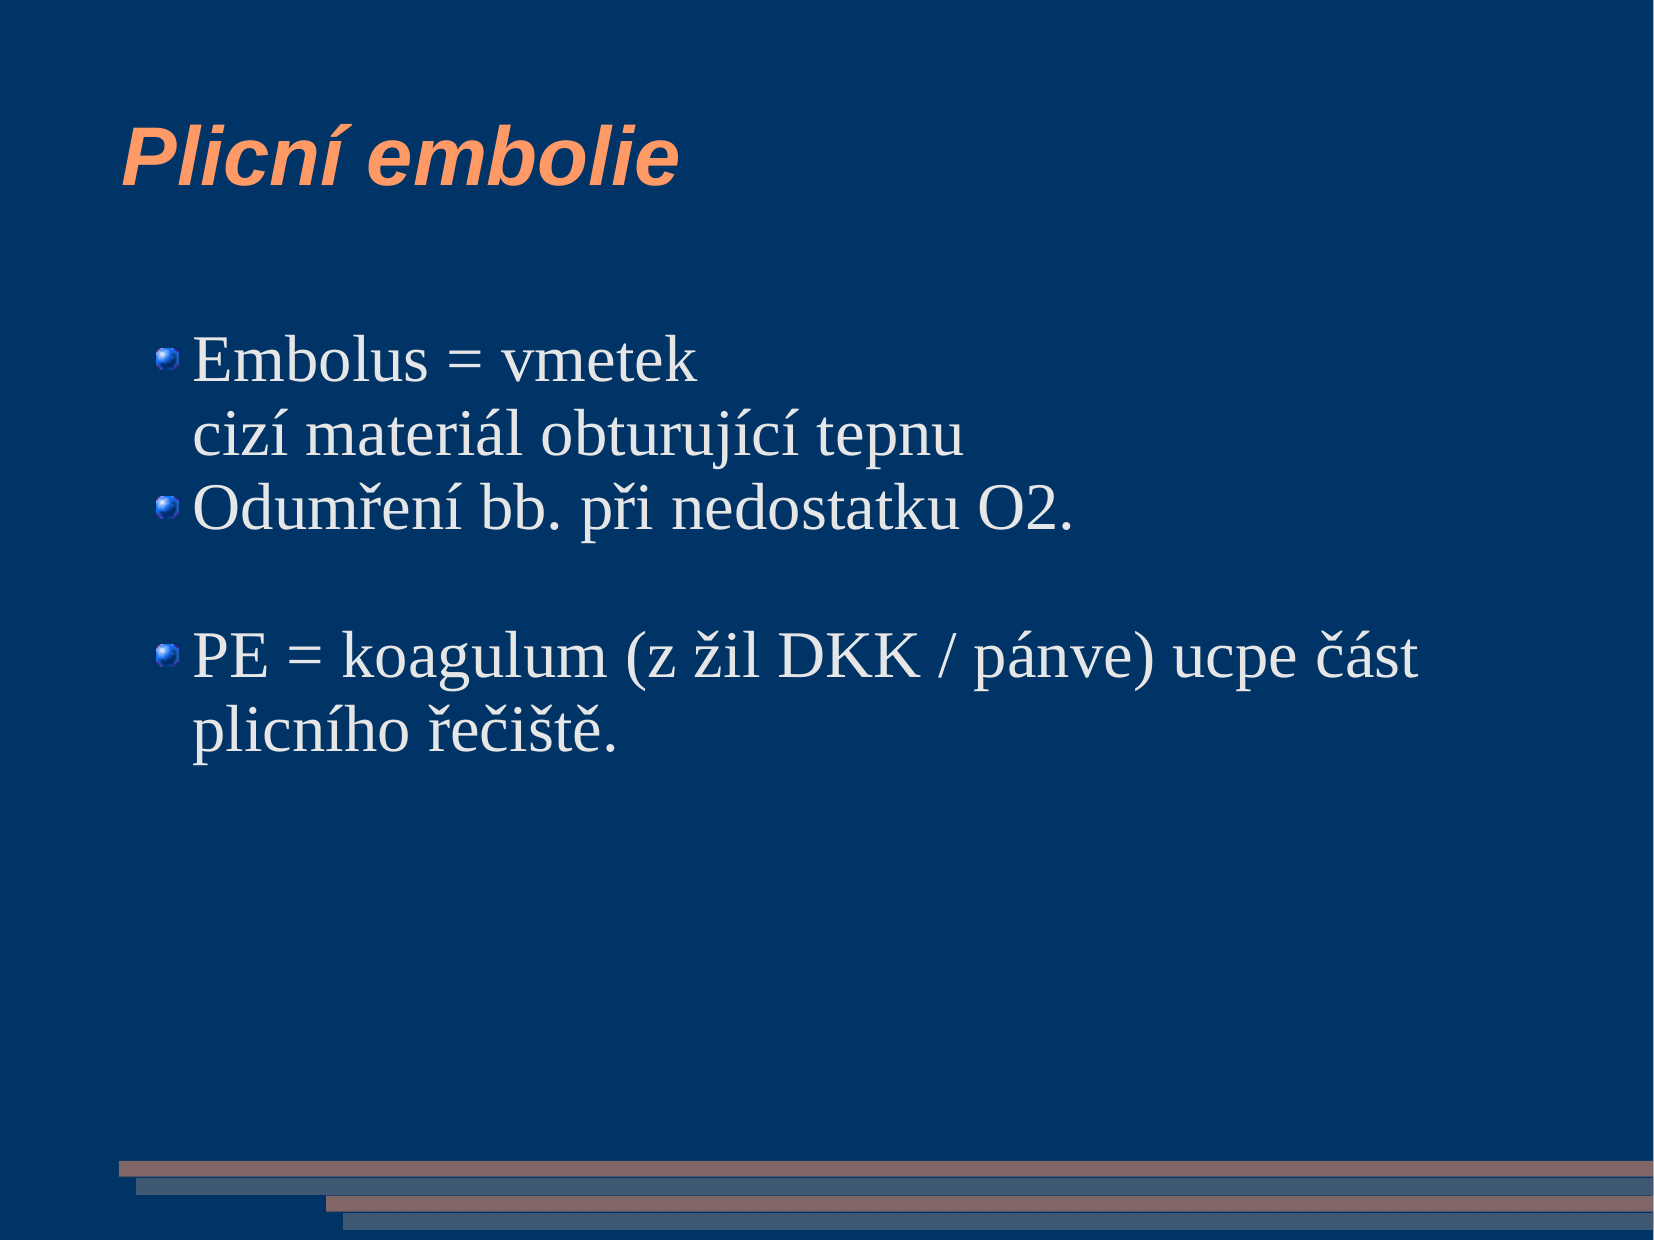

# Plicní embolie
Embolus = vmetek
cizí materiál obturující tepnu
Odumření bb. při nedostatku O2.
PE = koagulum (z žil DKK / pánve) ucpe část plicního řečiště.